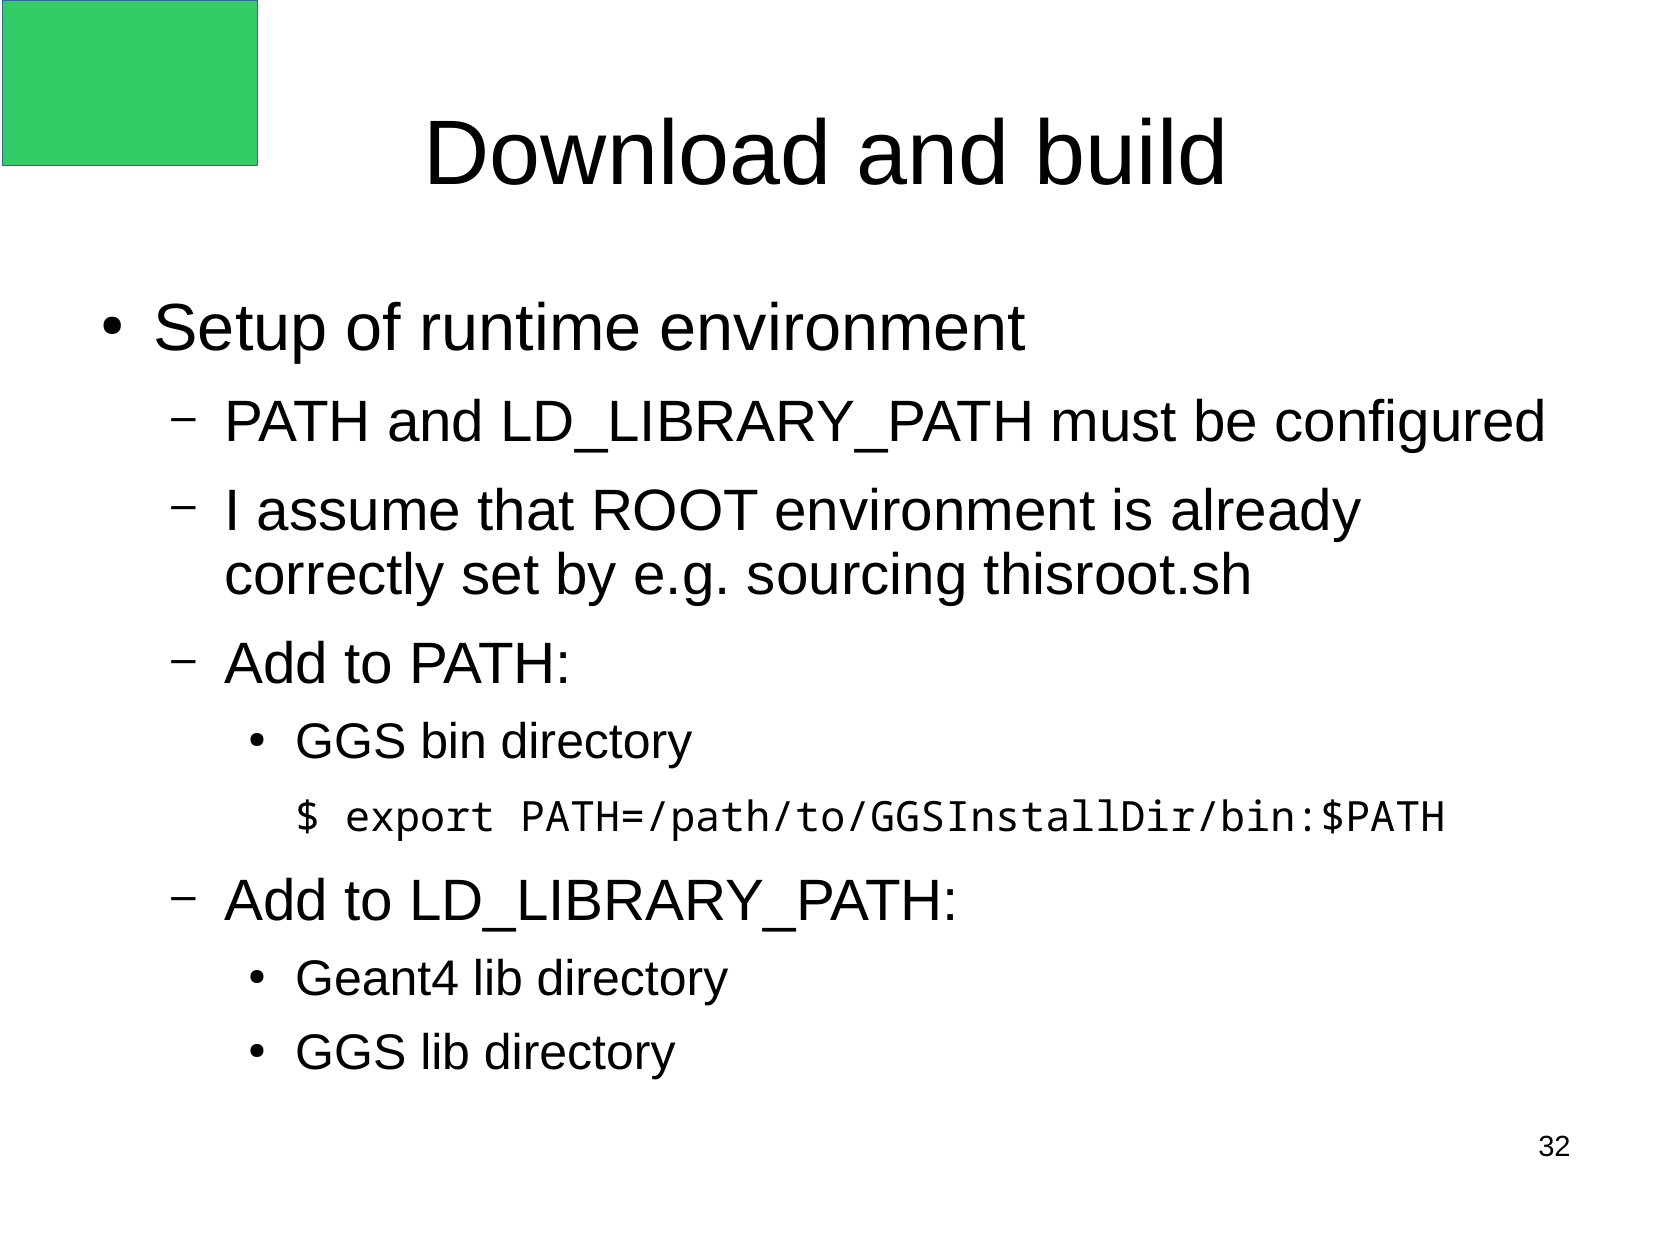

# Download and build
Setup of runtime environment
PATH and LD_LIBRARY_PATH must be configured
I assume that ROOT environment is already correctly set by e.g. sourcing thisroot.sh
Add to PATH:
GGS bin directory
$ export PATH=/path/to/GGSInstallDir/bin:$PATH
Add to LD_LIBRARY_PATH:
Geant4 lib directory
GGS lib directory
32